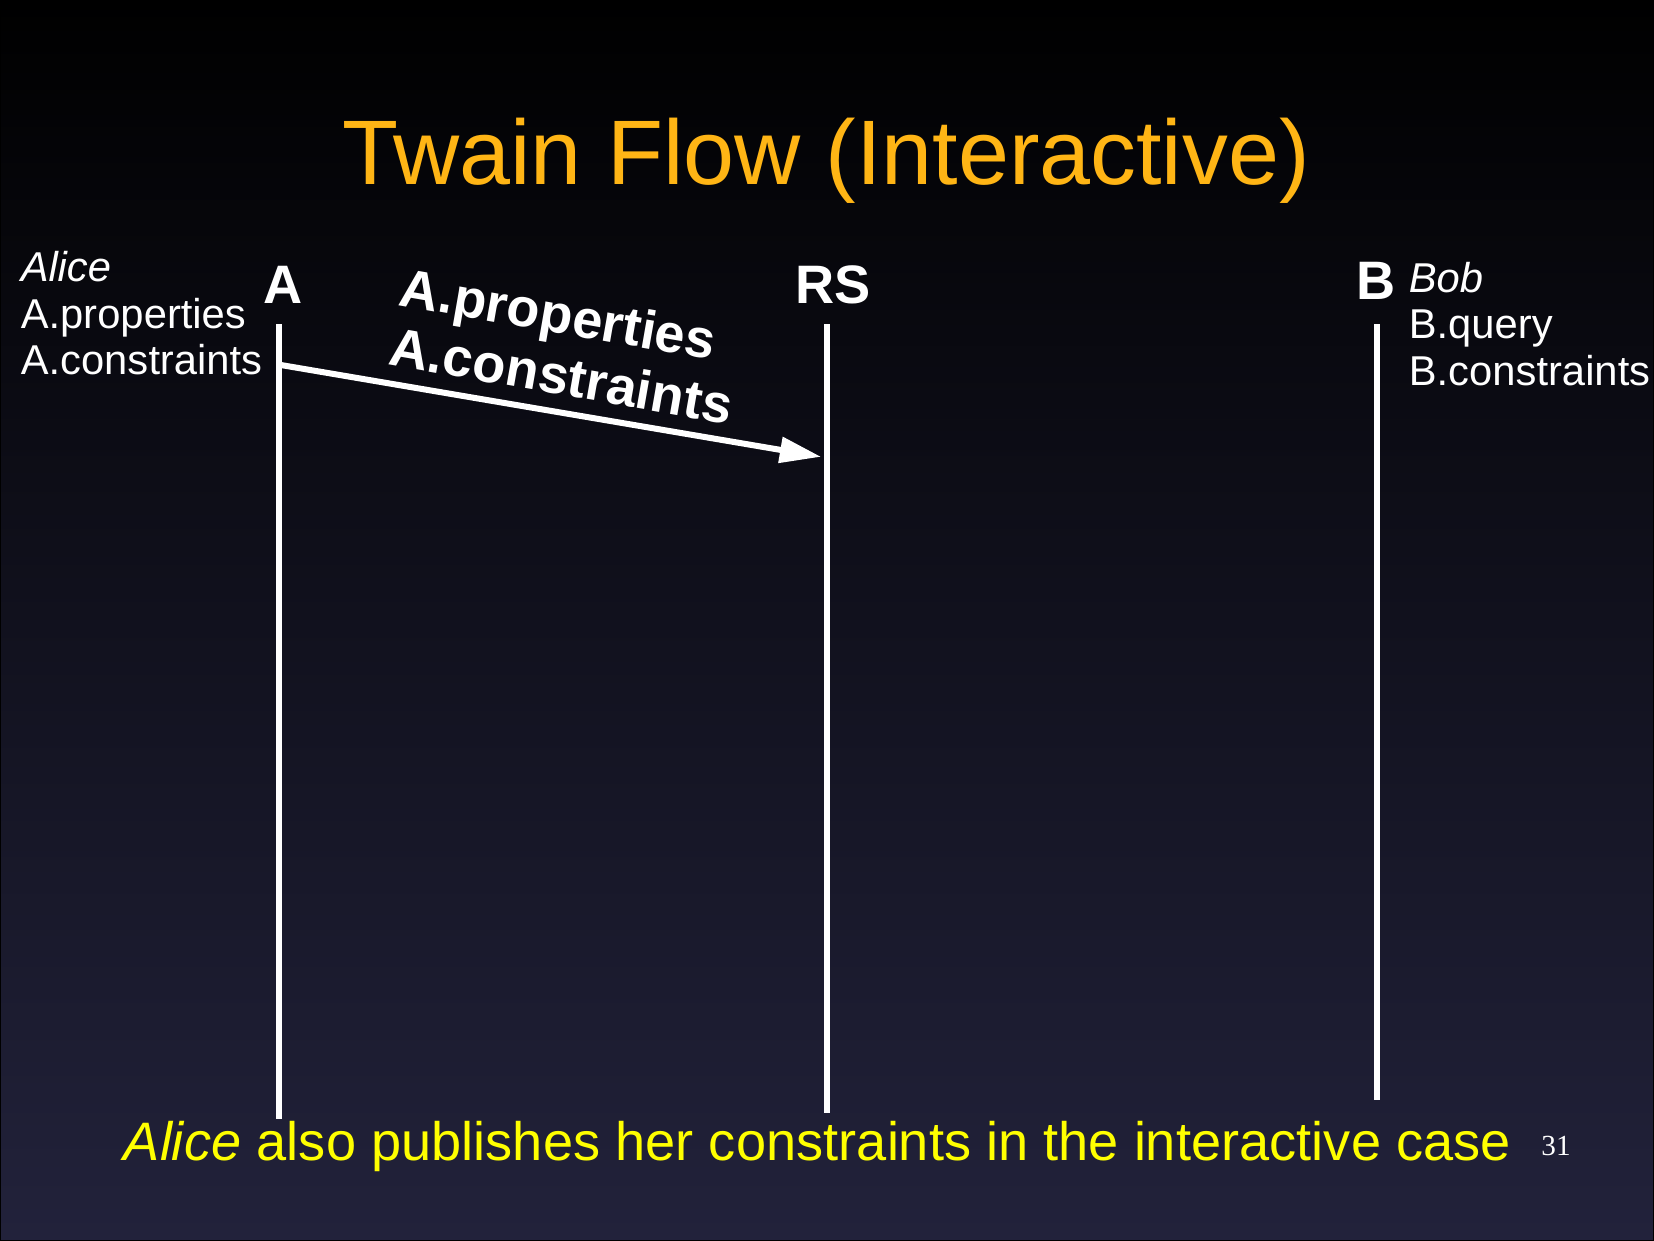

# Twain Flow (Interactive)
Alice
A.properties
A.constraints
Bob
B.query
B.constraints
B
A
RS
A.properties
A.constraints
Alice also publishes her constraints in the interactive case
31